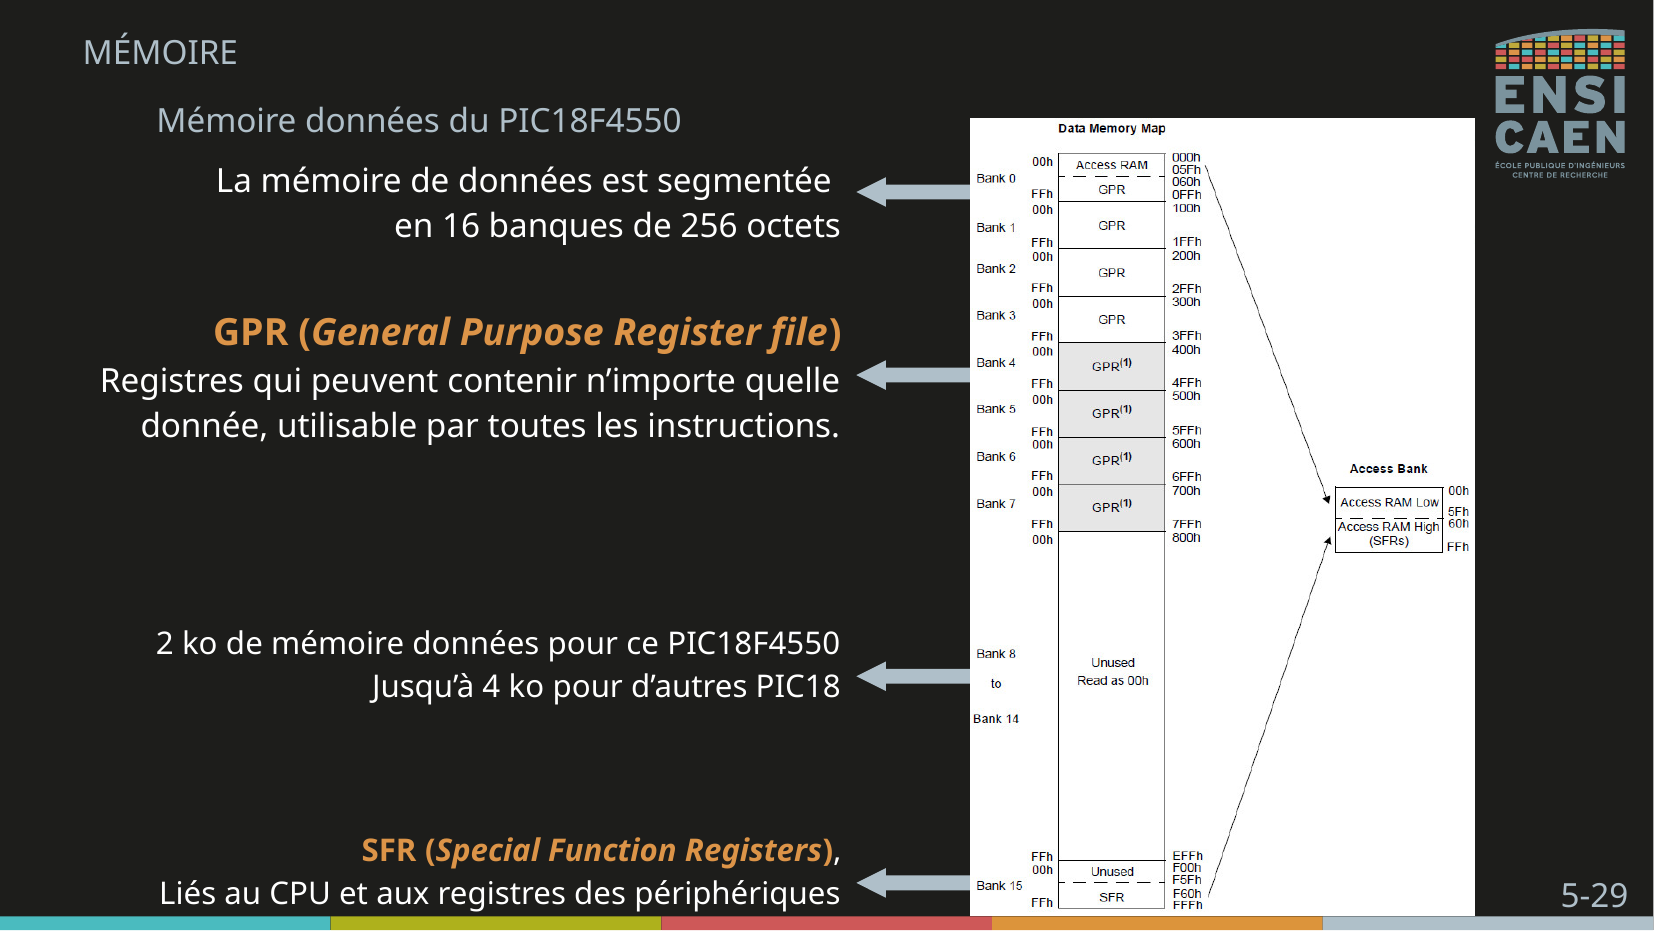

# MÉMOIRE Mémoire données du PIC18F4550
La mémoire de données est segmentée
en 16 banques de 256 octets
GPR (General Purpose Register file)
Registres qui peuvent contenir n’importe quelle donnée, utilisable par toutes les instructions.
2 ko de mémoire données pour ce PIC18F4550
Jusqu’à 4 ko pour d’autres PIC18
SFR (Special Function Registers),
Liés au CPU et aux registres des périphériques